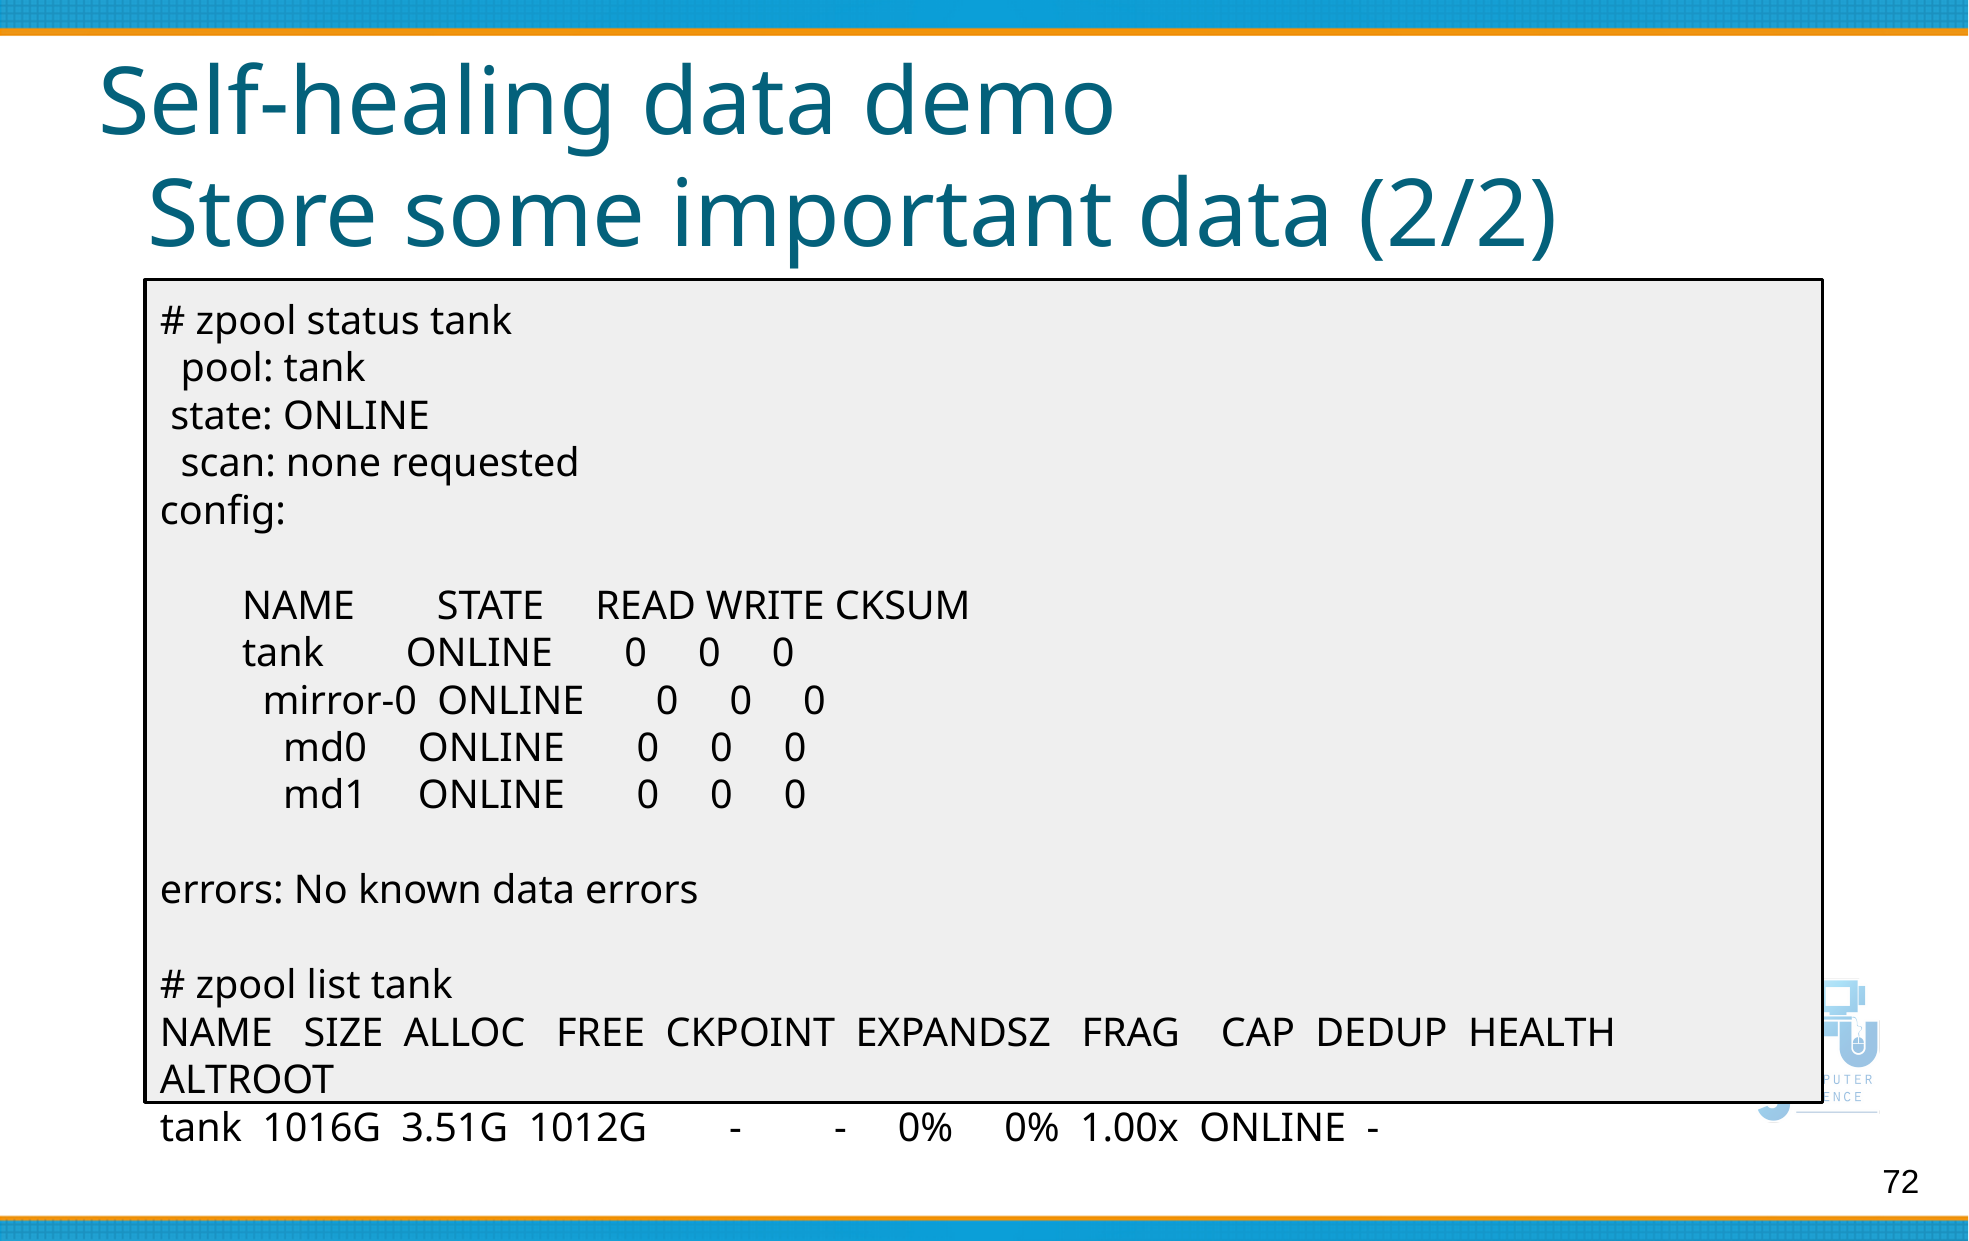

# Self-healing data demo Store some important data (2/2)
# zpool status tank
 pool: tank
 state: ONLINE
 scan: none requested
config:
 NAME STATE READ WRITE CKSUM
 tank ONLINE 0 0 0
 mirror-0 ONLINE 0 0 0
 md0 ONLINE 0 0 0
 md1 ONLINE 0 0 0
errors: No known data errors
# zpool list tank
NAME SIZE ALLOC FREE CKPOINT EXPANDSZ FRAG CAP DEDUP HEALTH ALTROOT
tank 1016G 3.51G 1012G - - 0% 0% 1.00x ONLINE -